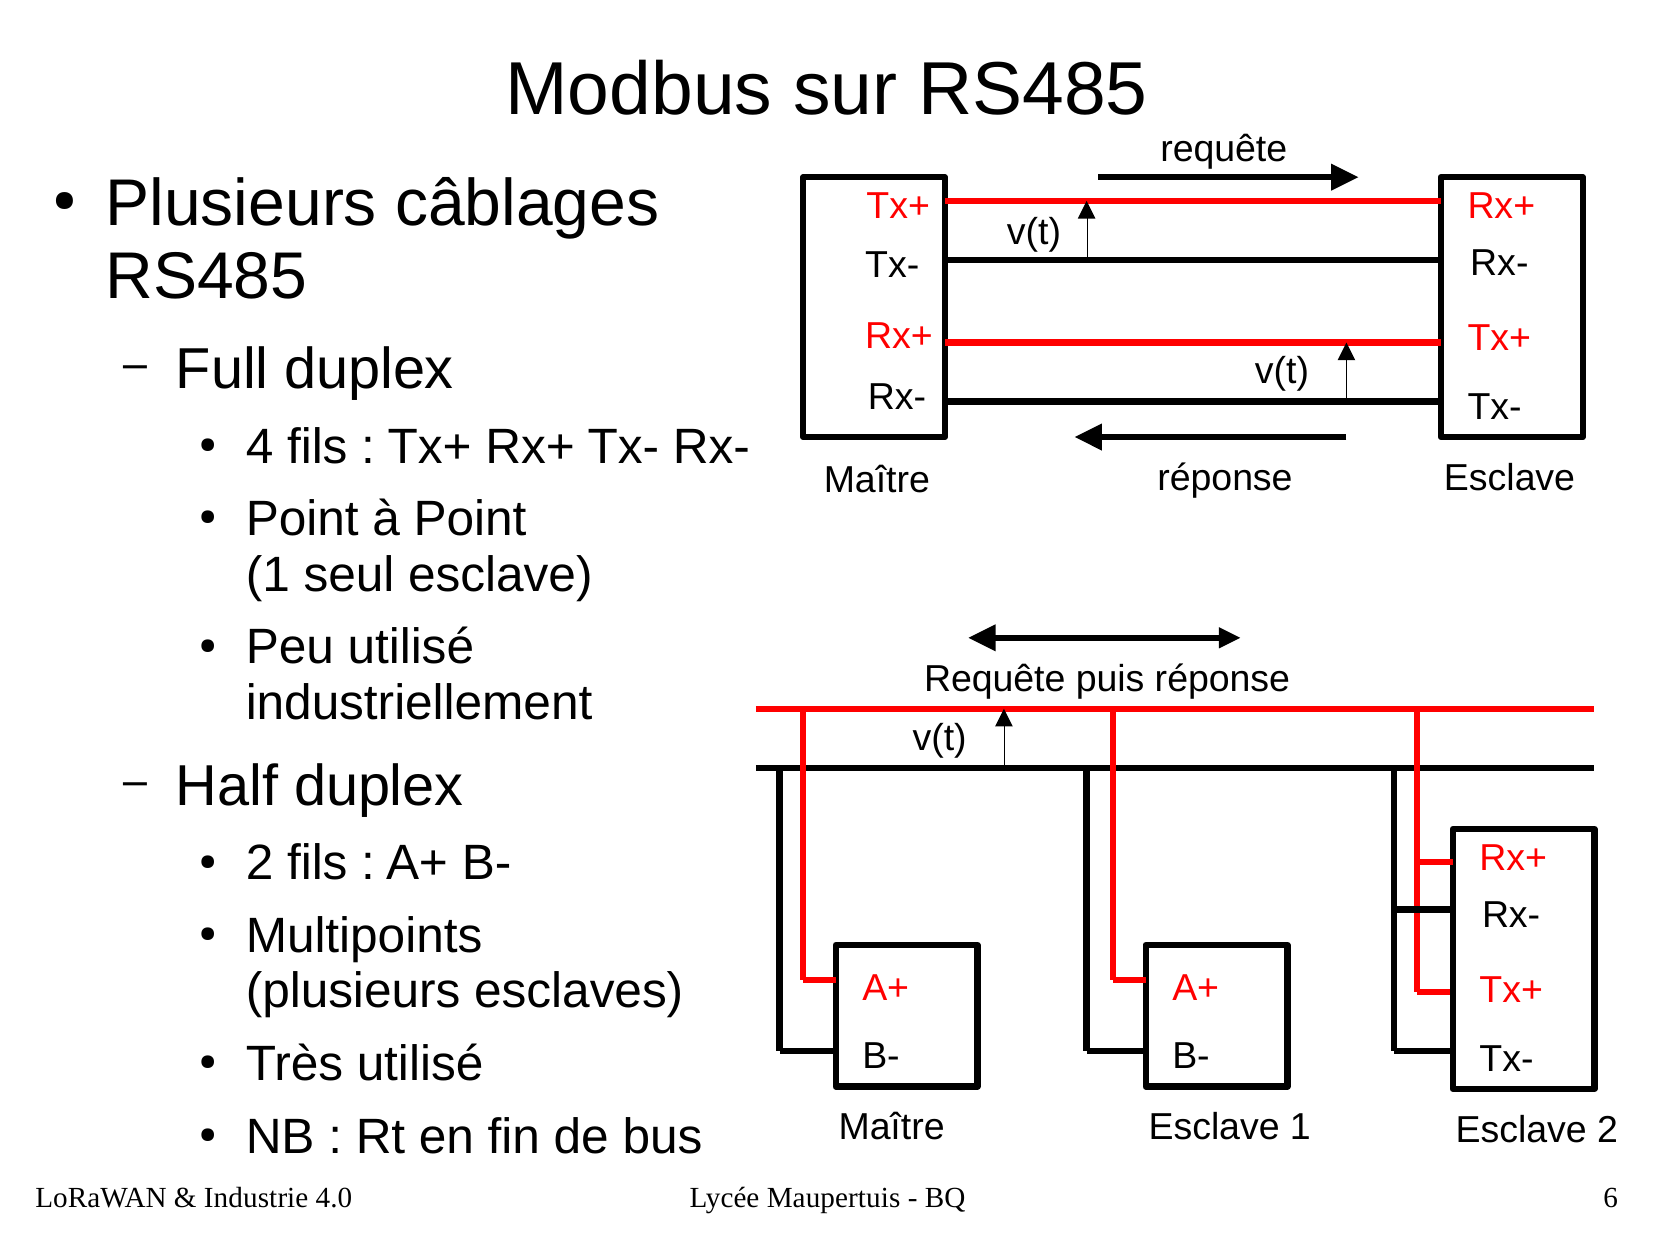

# Modbus sur RS485
requête
Plusieurs câblages RS485
Full duplex
4 fils : Tx+ Rx+ Tx- Rx-
Point à Point
(1 seul esclave)
Peu utilisé industriellement
Half duplex
2 fils : A+ B-
Multipoints
(plusieurs esclaves)
Très utilisé
NB : Rt en fin de bus
Tx+
Rx+
v(t)
Rx-
Tx-
Rx+
Tx+
v(t)
Rx-
Tx-
réponse
Esclave
Maître
Requête puis réponse
v(t)
Rx+
Rx-
A+
A+
Tx+
B-
B-
Tx-
Maître
Esclave 1
Esclave 2
LoRaWAN & Industrie 4.0
Lycée Maupertuis - BQ
6